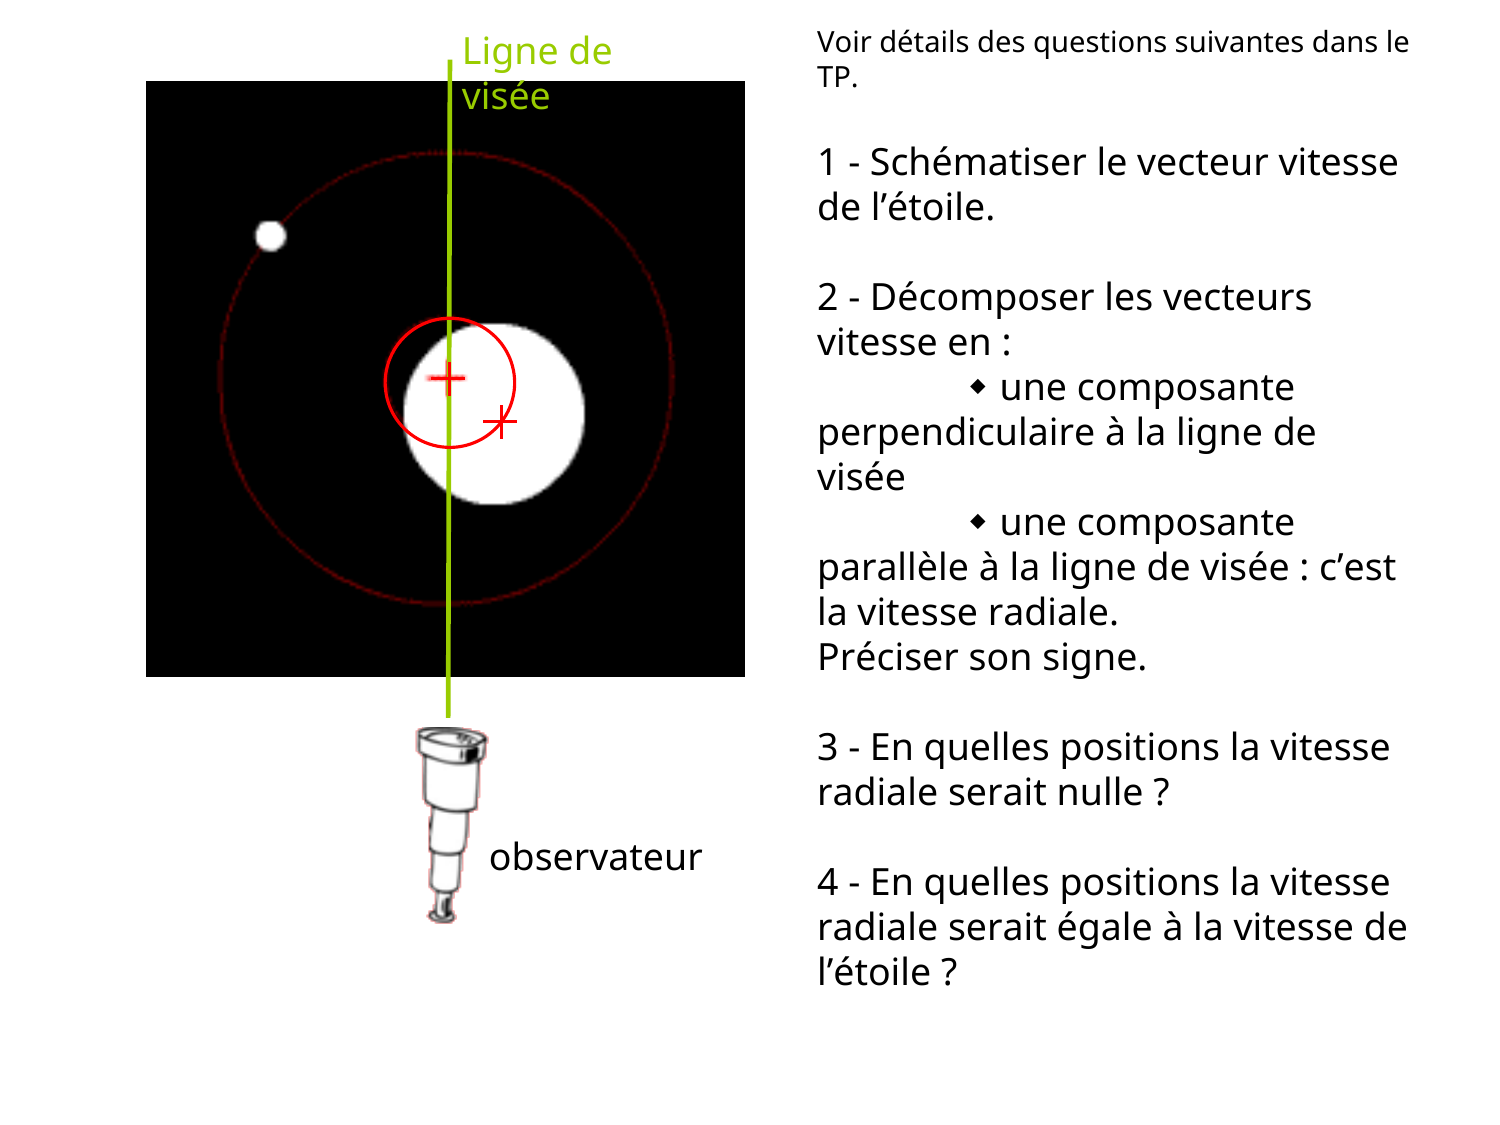

Voir détails des questions suivantes dans le TP.
1 - Schématiser le vecteur vitesse de l’étoile.
2 - Décomposer les vecteurs vitesse en :
	 une composante perpendiculaire à la ligne de visée
	 une composante parallèle à la ligne de visée : c’est la vitesse radiale.
Préciser son signe.
3 - En quelles positions la vitesse radiale serait nulle ?
4 - En quelles positions la vitesse radiale serait égale à la vitesse de l’étoile ?
Ligne de visée
observateur